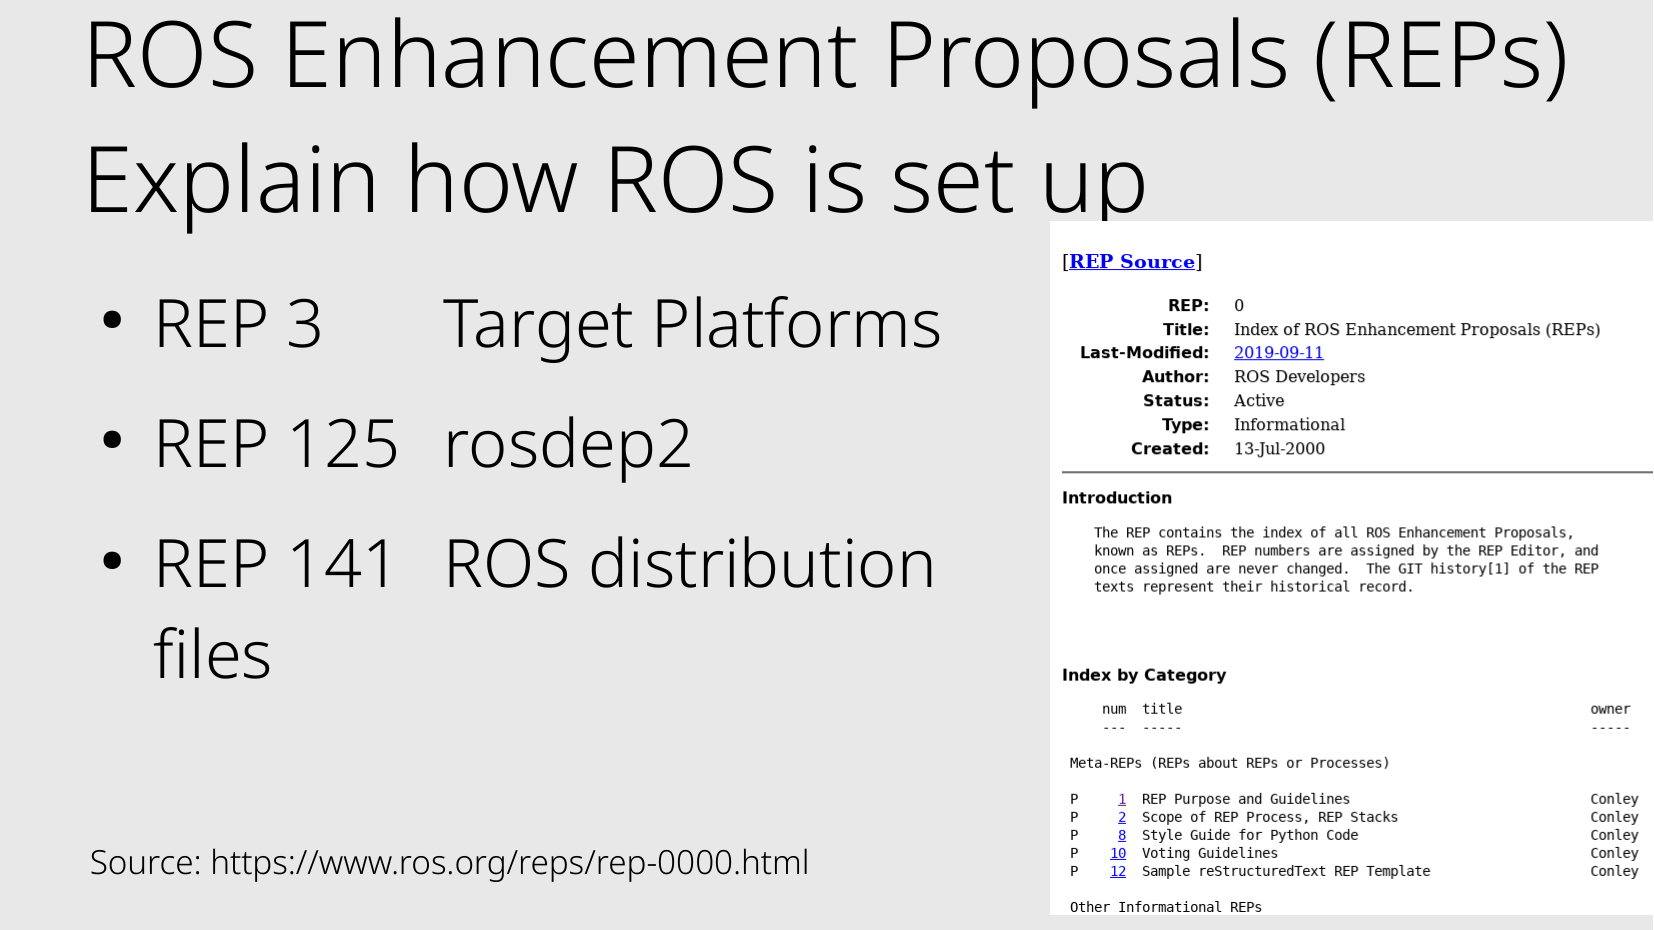

ROS Enhancement Proposals (REPs) Explain how ROS is set up
# REP 3	Target Platforms
REP 125	rosdep2
REP 141	ROS distribution files
Source: https://www.ros.org/reps/rep-0000.html